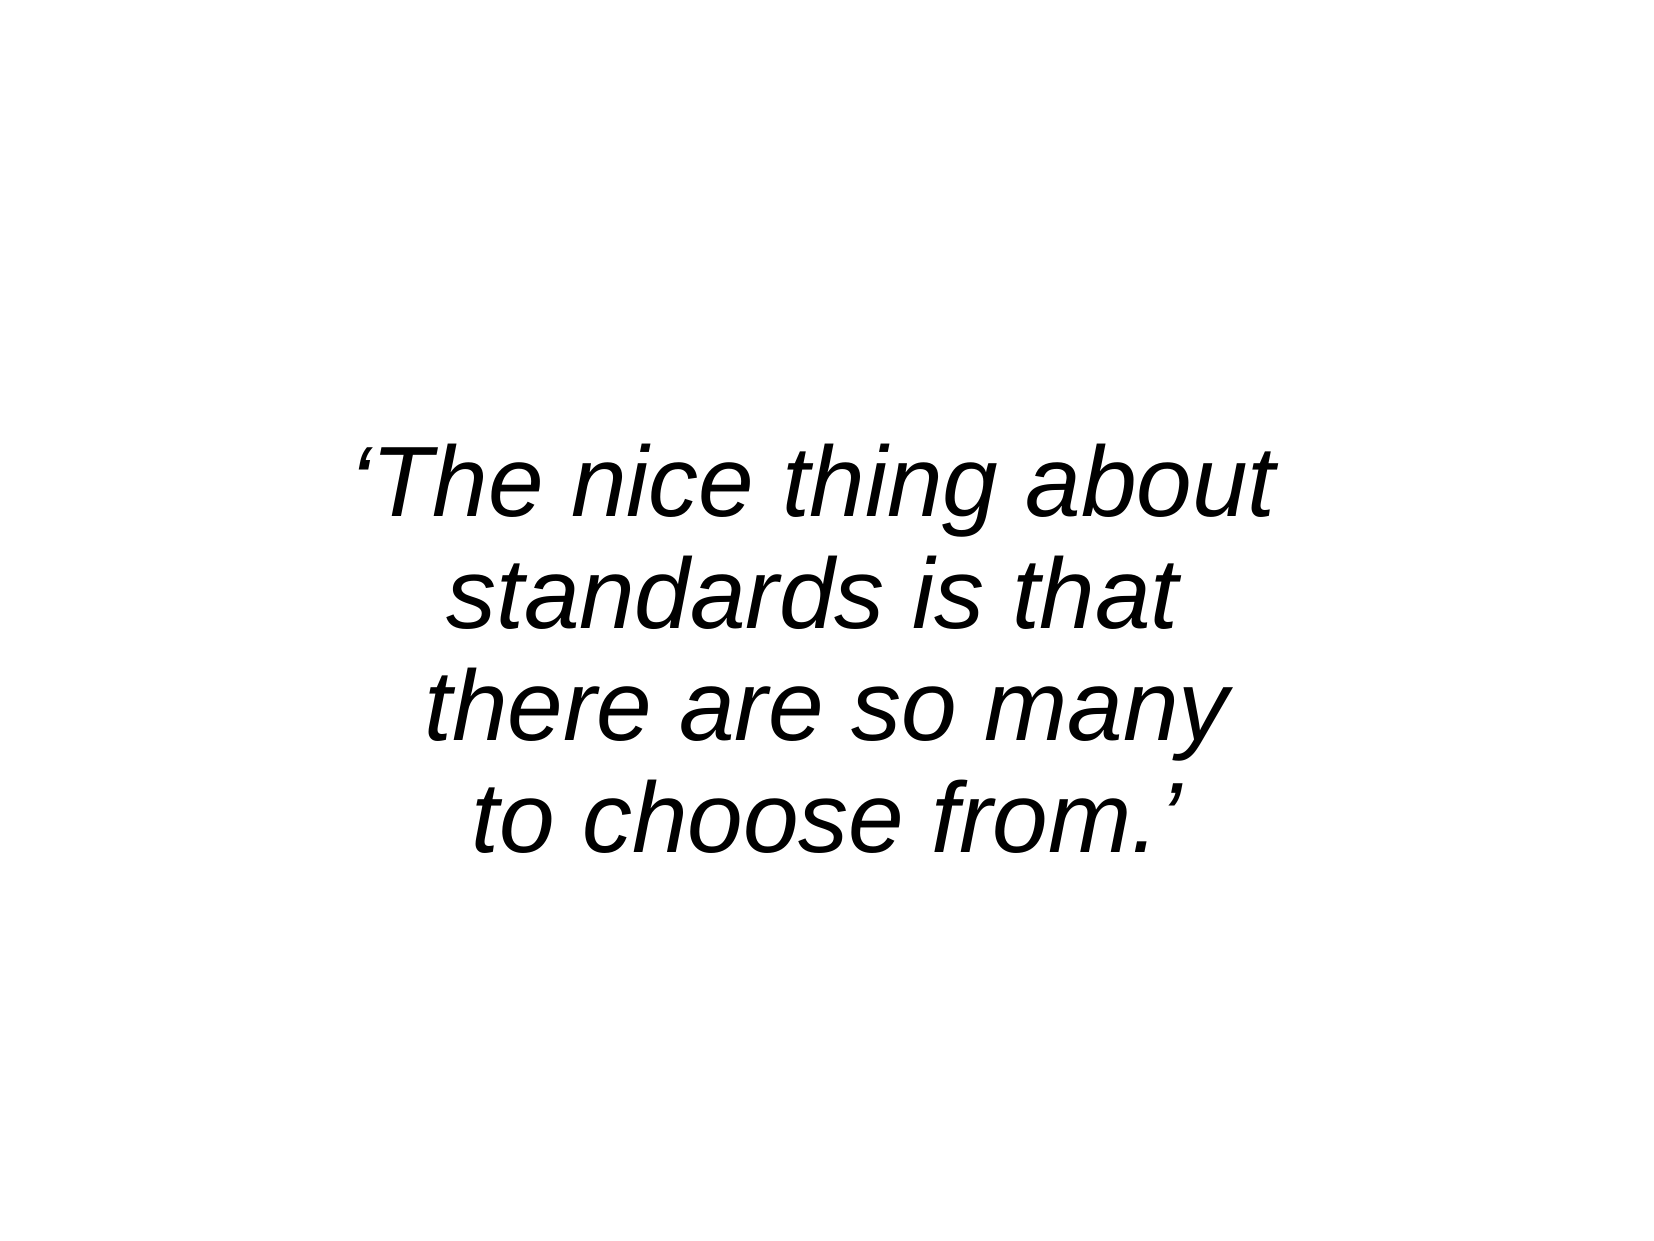

#
‘The nice thing about
standards is that
there are so many
to choose from.’